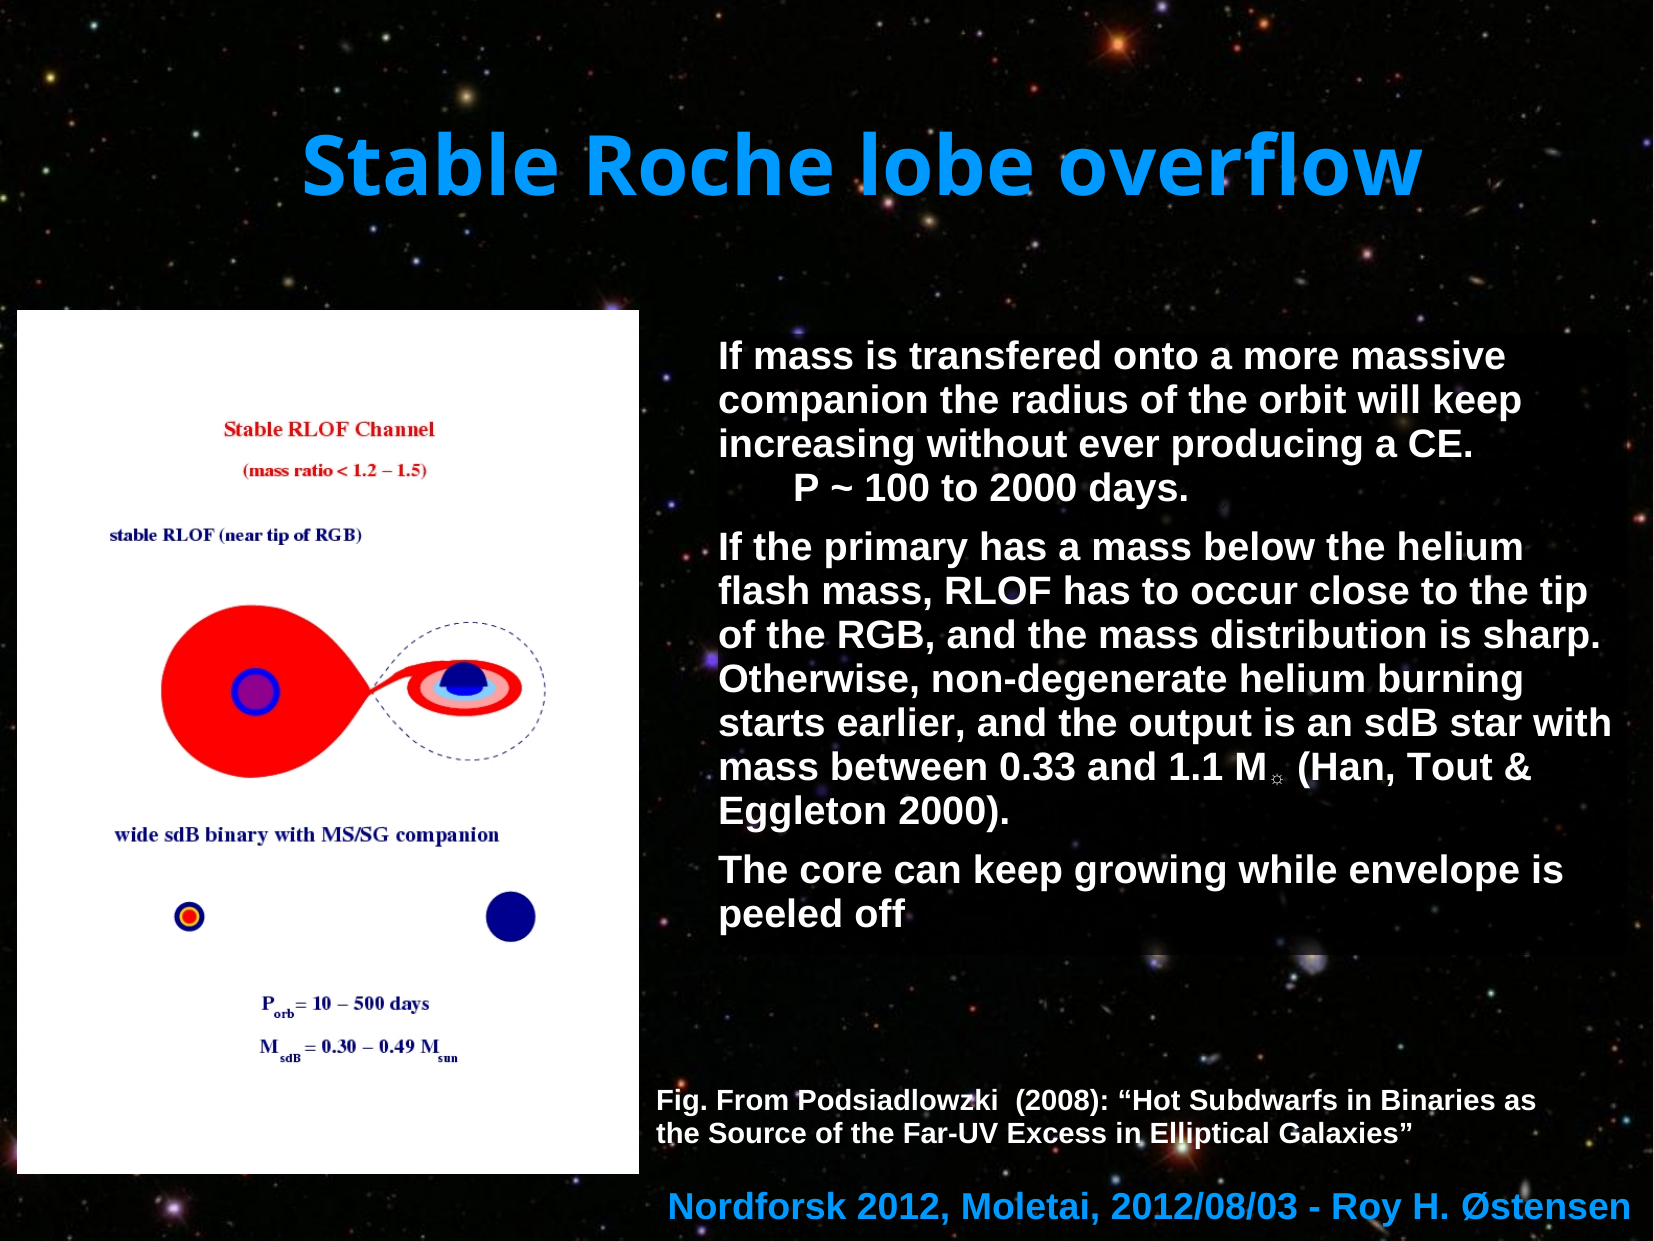

# Stable Roche lobe overflow
If mass is transfered onto a more massive companion the radius of the orbit will keep increasing without ever producing a CE.
	P ~ 100 to 2000 days.
If the primary has a mass below the helium flash mass, RLOF has to occur close to the tip of the RGB, and the mass distribution is sharp. Otherwise, non-degenerate helium burning starts earlier, and the output is an sdB star with mass between 0.33 and 1.1 M☼ (Han, Tout & Eggleton 2000).
The core can keep growing while envelope is peeled off
Fig. From Podsiadlowzki (2008): “Hot Subdwarfs in Binaries as the Source of the Far-UV Excess in Elliptical Galaxies”